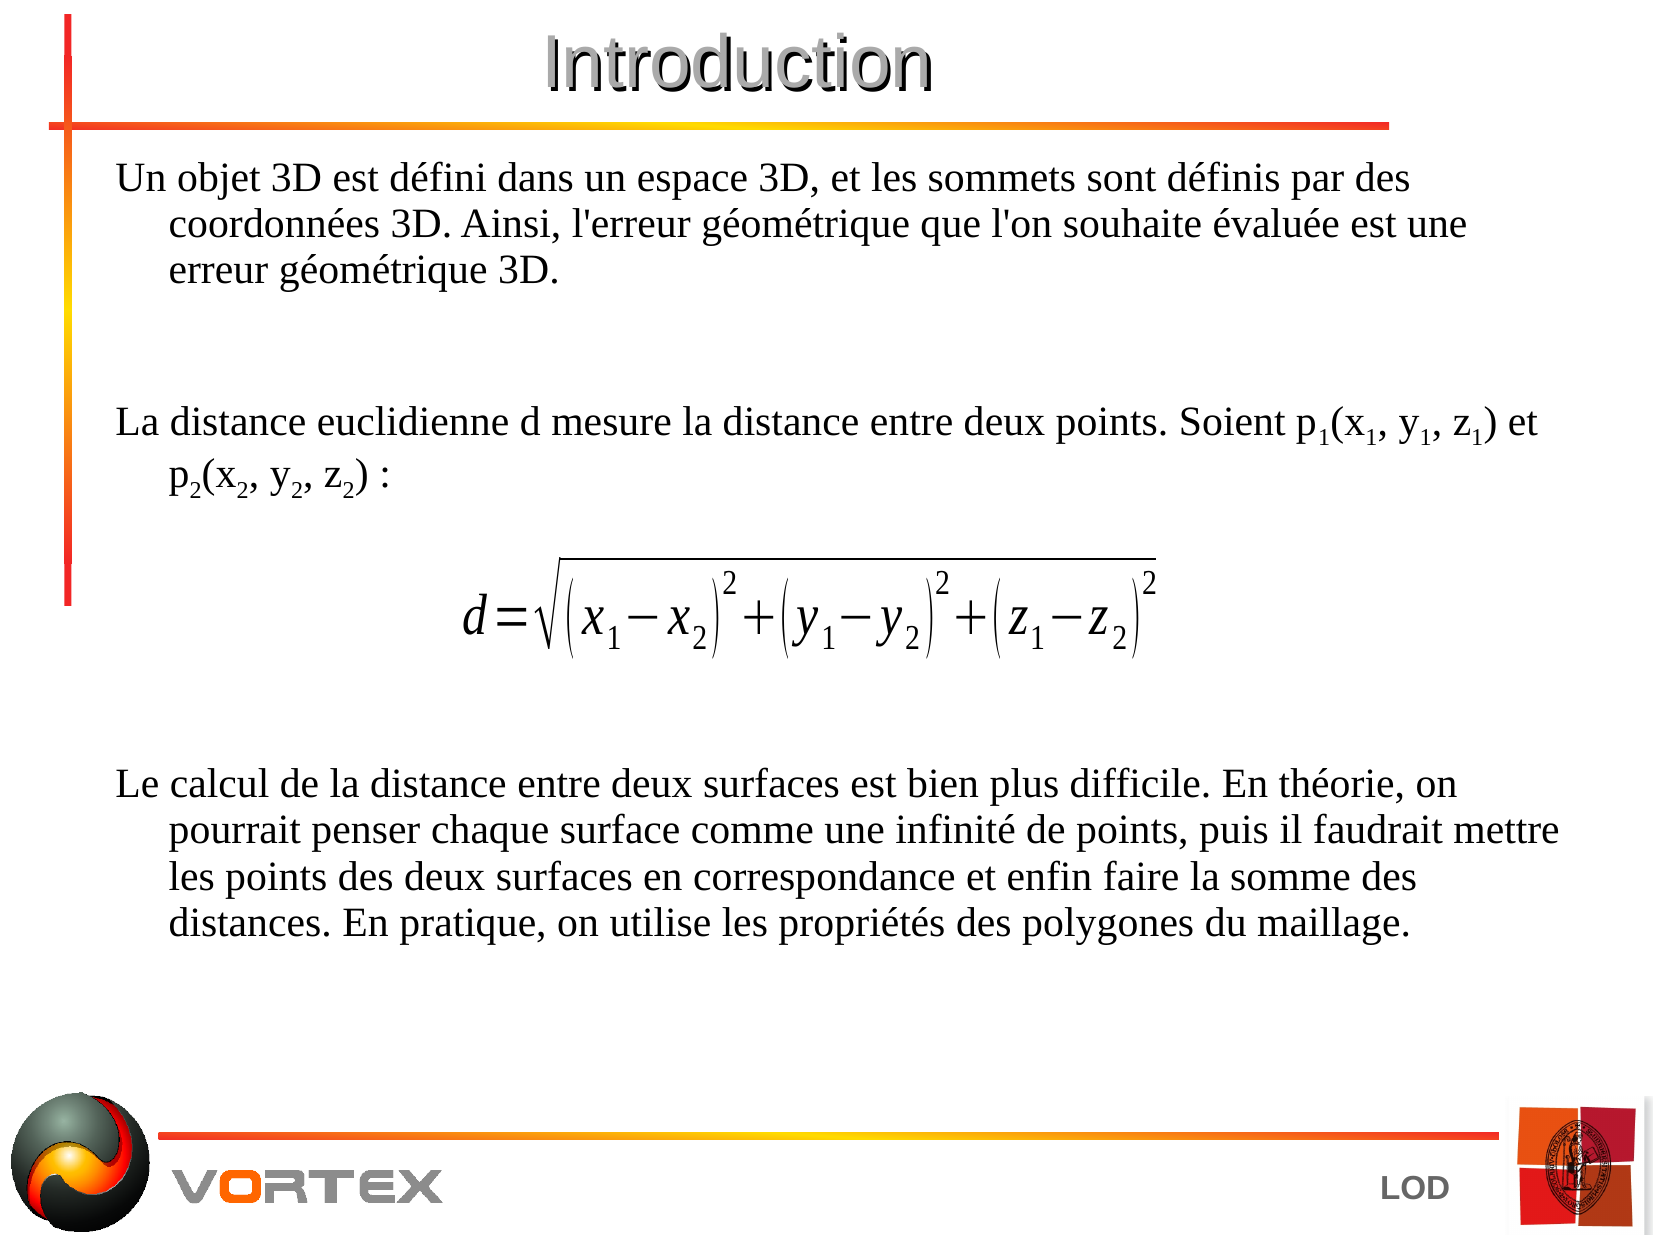

# Introduction
Un objet 3D est défini dans un espace 3D, et les sommets sont définis par des coordonnées 3D. Ainsi, l'erreur géométrique que l'on souhaite évaluée est une erreur géométrique 3D.
La distance euclidienne d mesure la distance entre deux points. Soient p1(x1, y1, z1) et p2(x2, y2, z2) :
Le calcul de la distance entre deux surfaces est bien plus difficile. En théorie, on pourrait penser chaque surface comme une infinité de points, puis il faudrait mettre les points des deux surfaces en correspondance et enfin faire la somme des distances. En pratique, on utilise les propriétés des polygones du maillage.